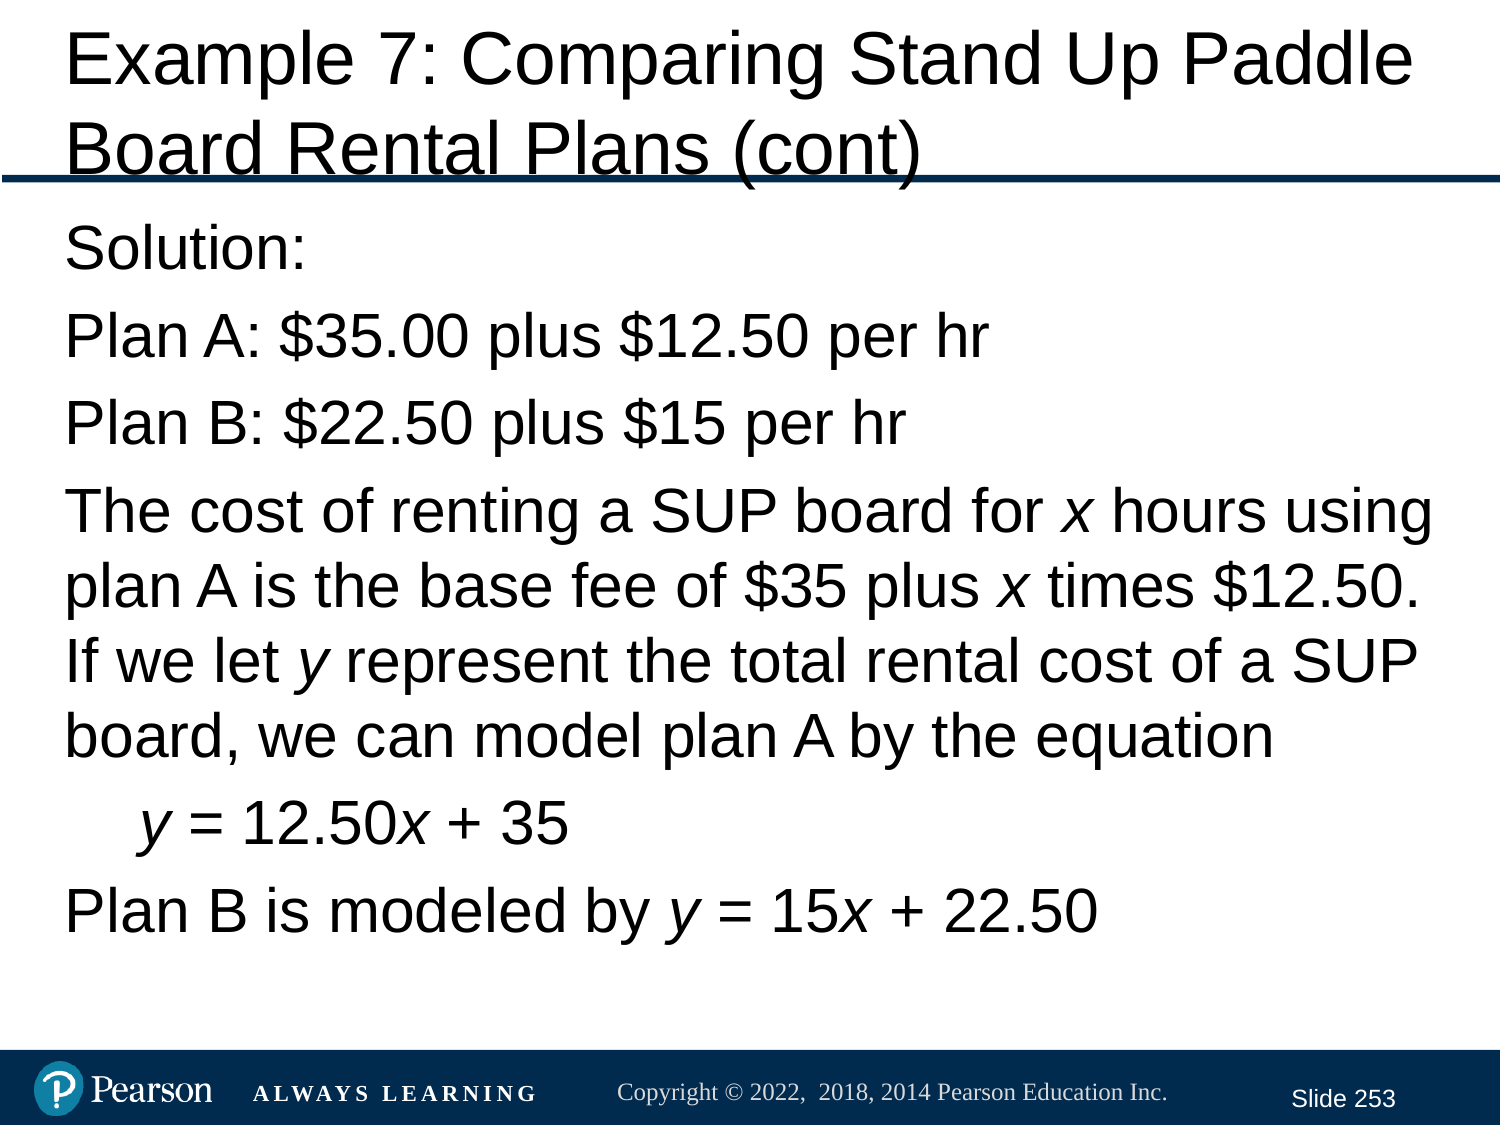

# Example 7: Comparing Stand Up Paddle Board Rental Plans (cont)
Solution:
Plan A: $35.00 plus $12.50 per hr
Plan B: $22.50 plus $15 per hr
The cost of renting a SUP board for x hours using plan A is the base fee of $35 plus x times $12.50. If we let y represent the total rental cost of a SUP board, we can model plan A by the equation
	y = 12.50x + 35
Plan B is modeled by y = 15x + 22.50